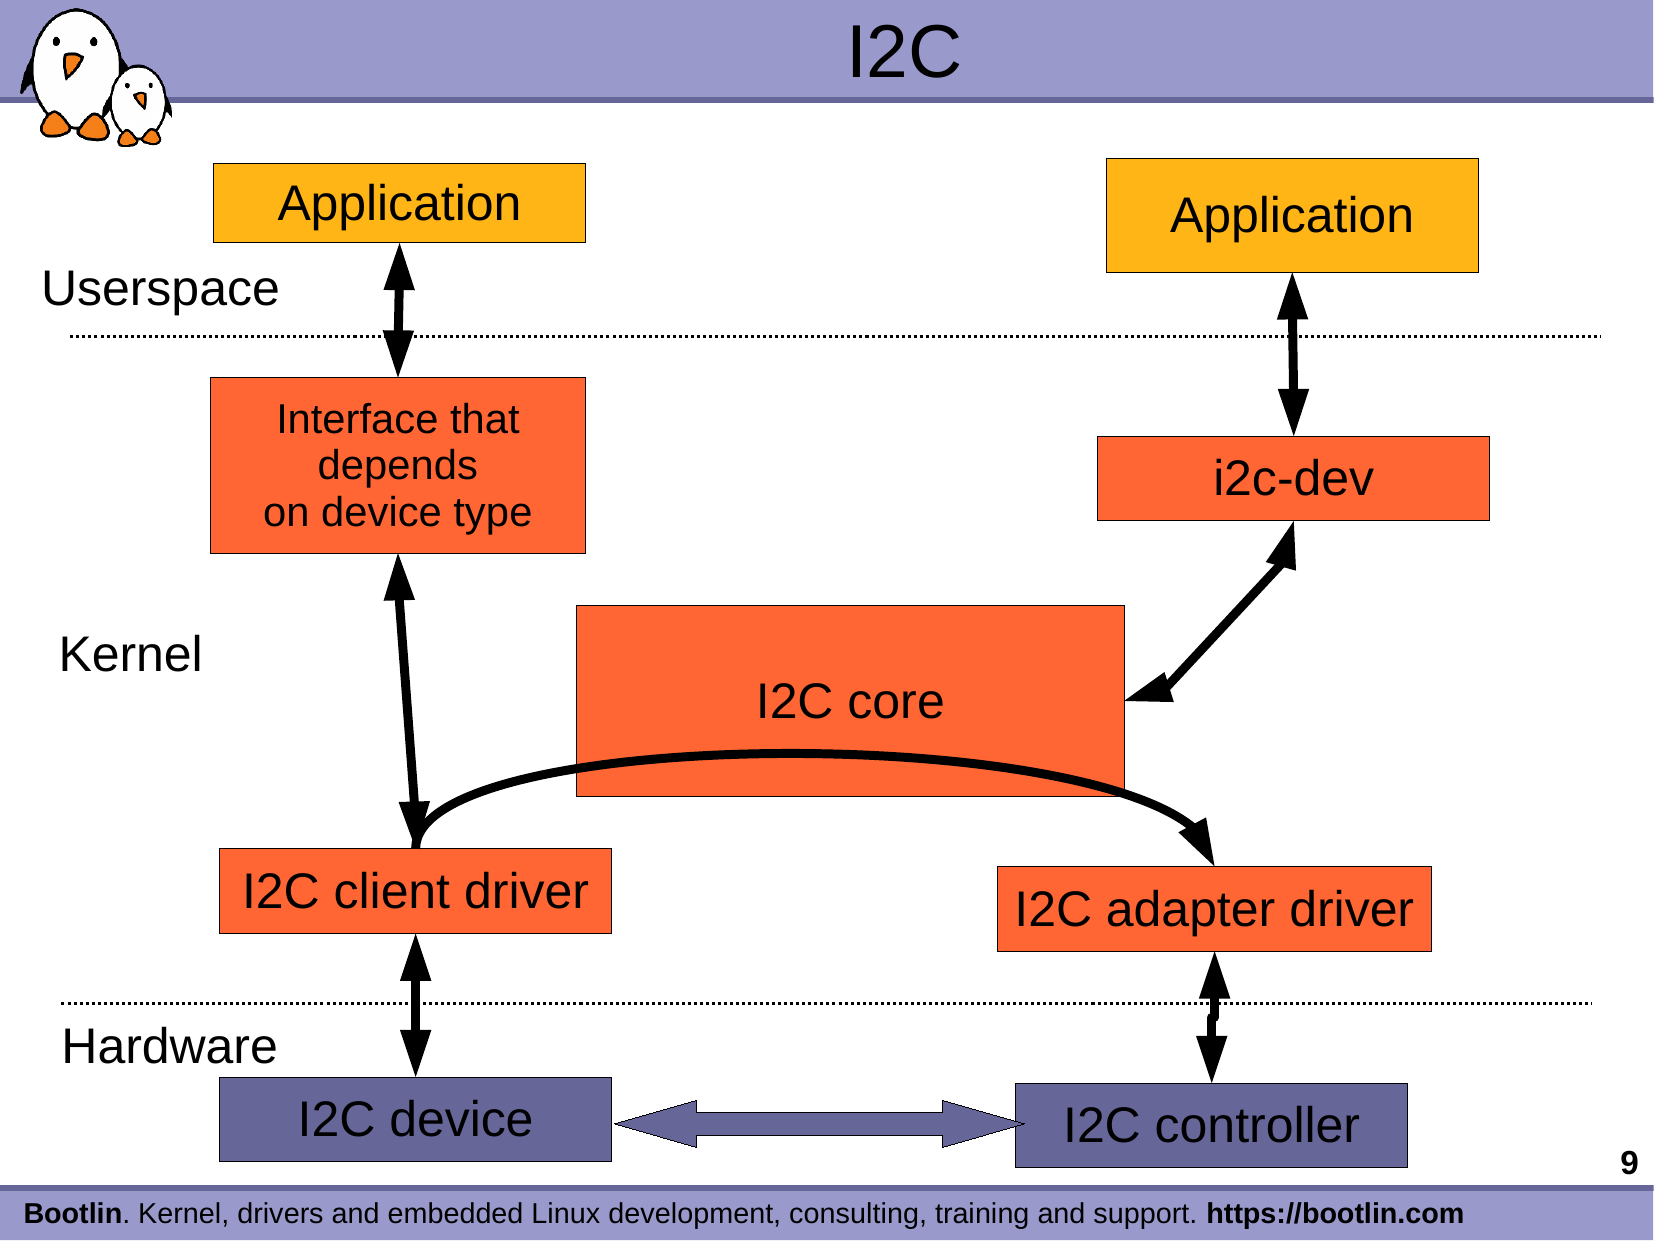

# I2C
Application
Application
Userspace
Interface that
depends
on device type
i2c-dev
I2C core
Kernel
I2C client driver
I2C adapter driver
Hardware
I2C device
I2C controller